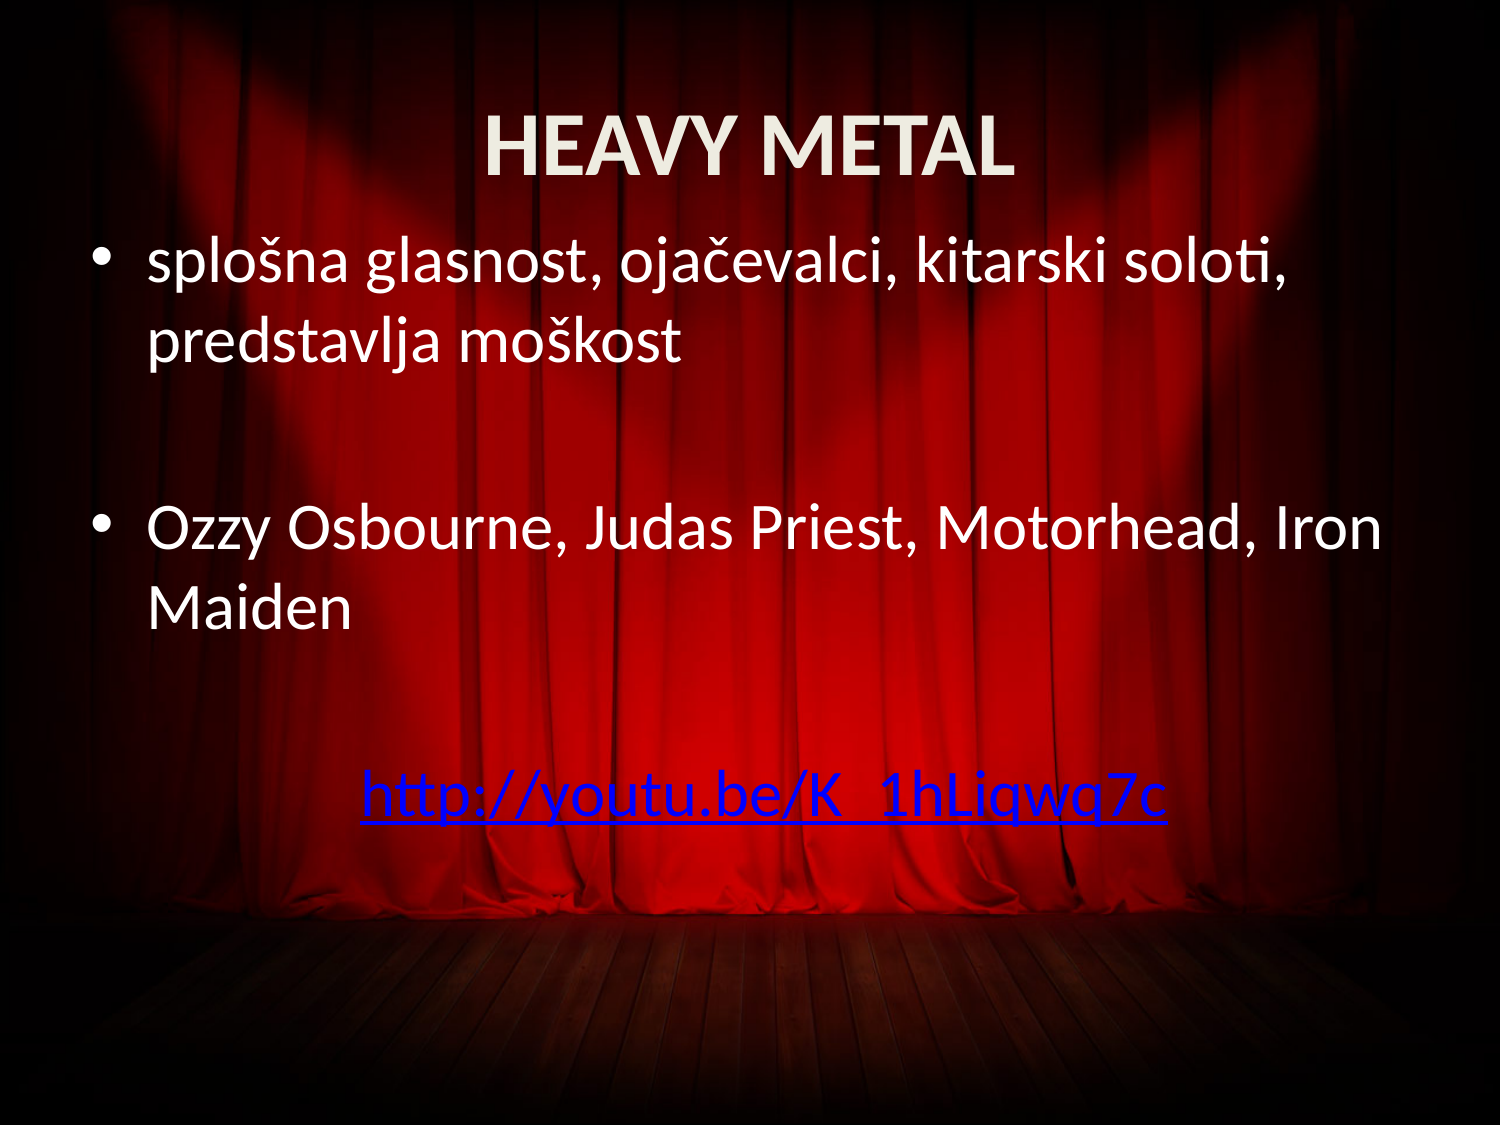

# HEAVY METAL
splošna glasnost, ojačevalci, kitarski soloti, predstavlja moškost
Ozzy Osbourne, Judas Priest, Motorhead, Iron Maiden
 http://youtu.be/K_1hLiqwq7c